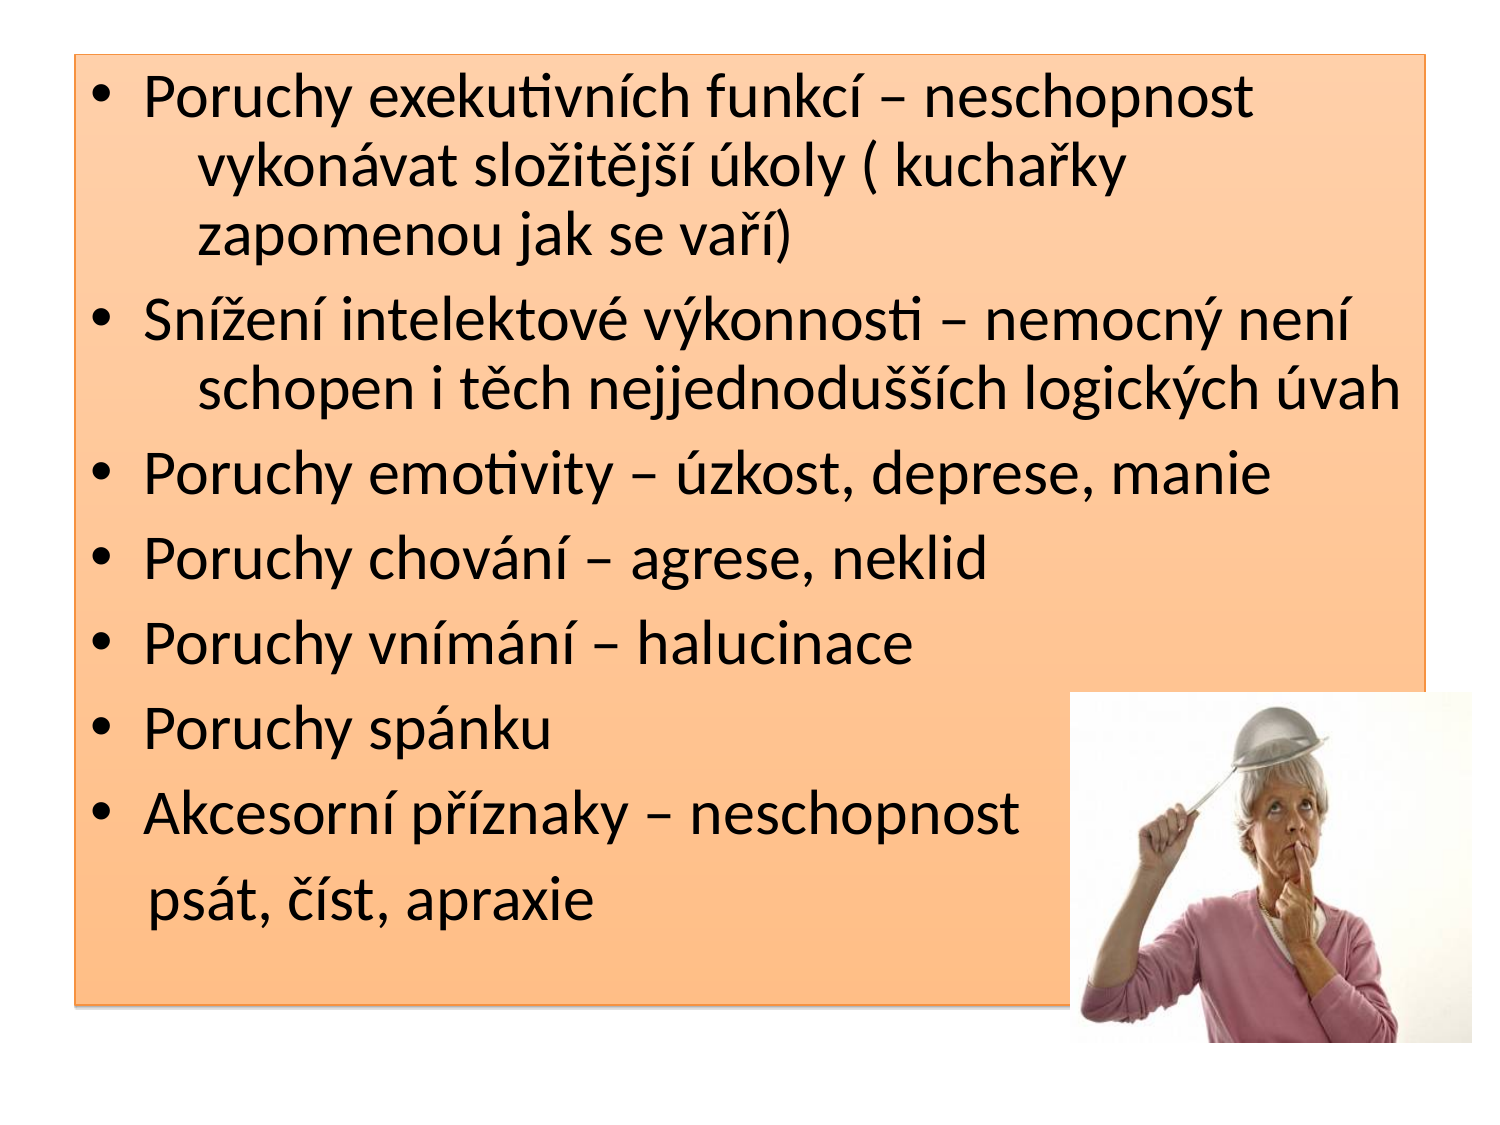

# Poruchy exekutivních funkcí – neschopnost vykonávat složitější úkoly ( kuchařky zapomenou jak se vaří)
Snížení intelektové výkonnosti – nemocný není schopen i těch nejjednodušších logických úvah
Poruchy emotivity – úzkost, deprese, manie
Poruchy chování – agrese, neklid
Poruchy vnímání – halucinace
Poruchy spánku
Akcesorní příznaky – neschopnost
 psát, číst, apraxie